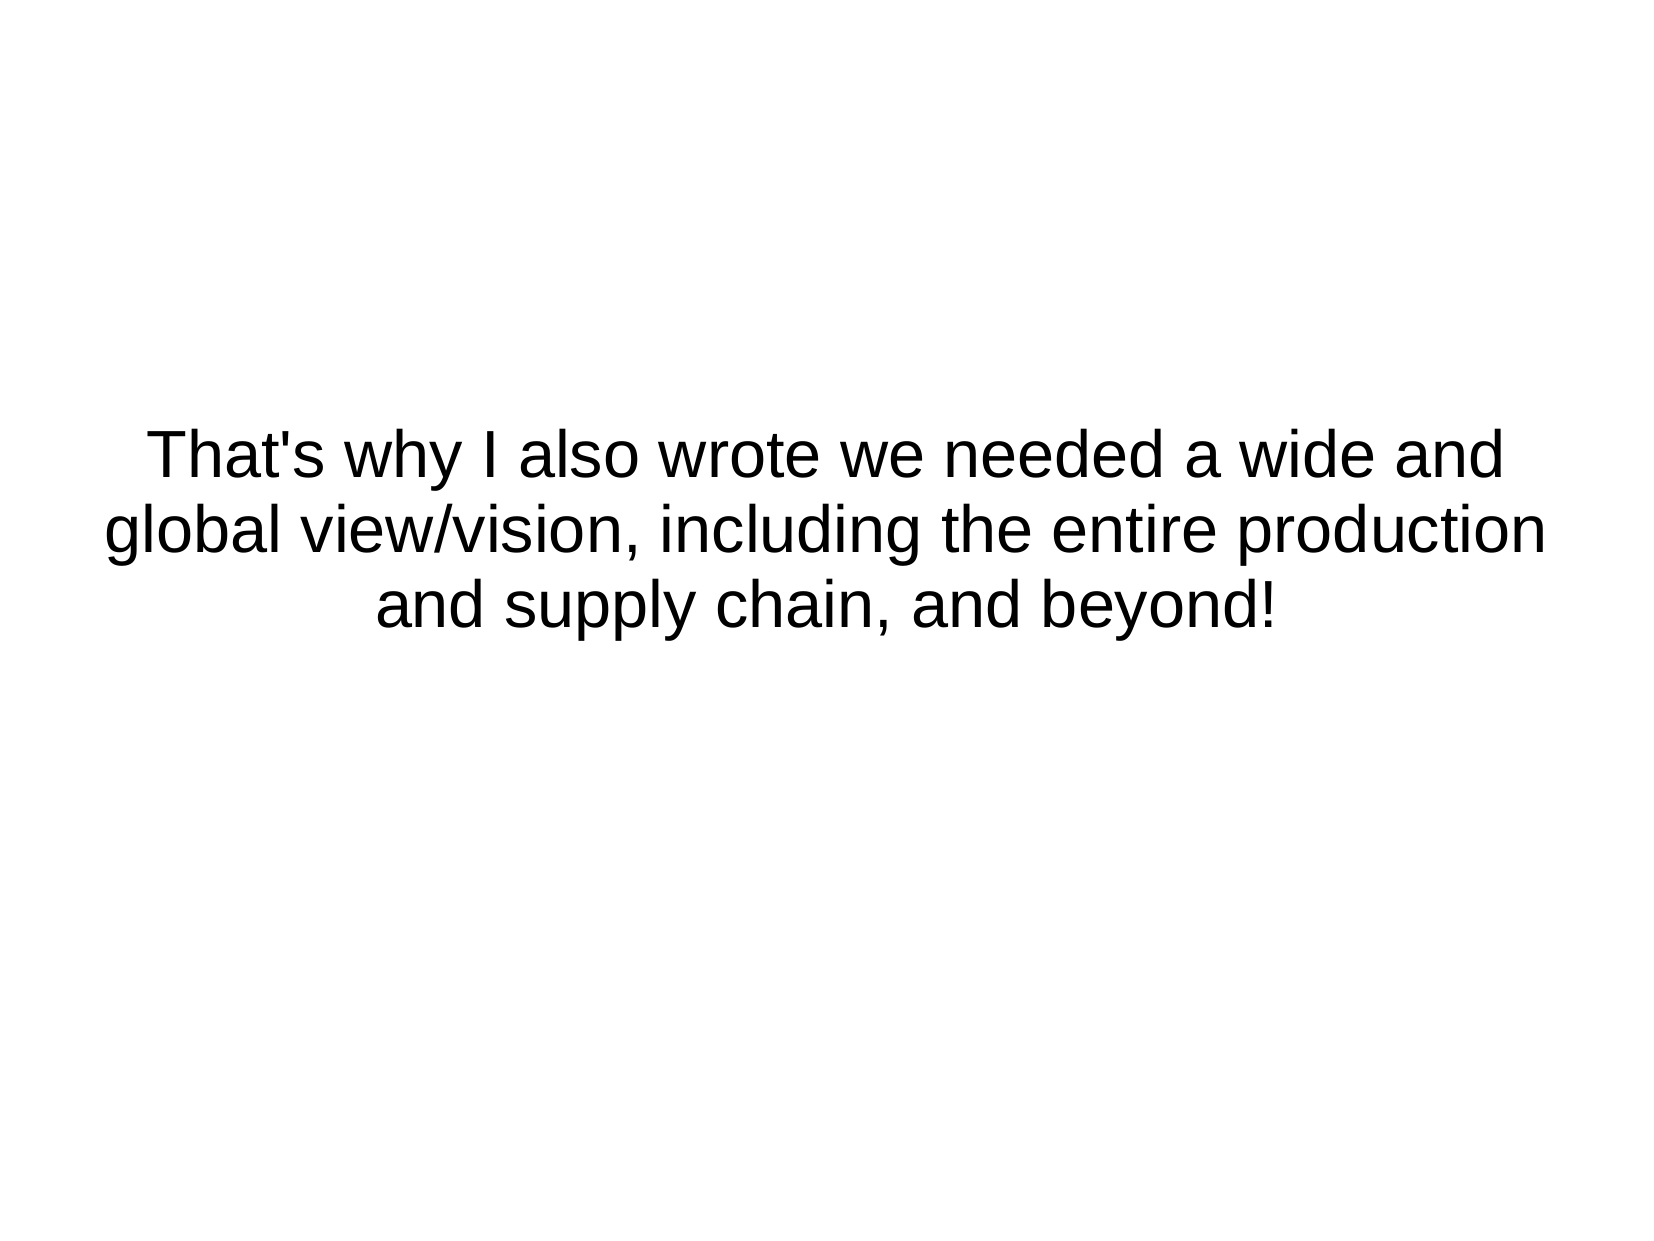

# That's why I also wrote we needed a wide and global view/vision, including the entire production and supply chain, and beyond!